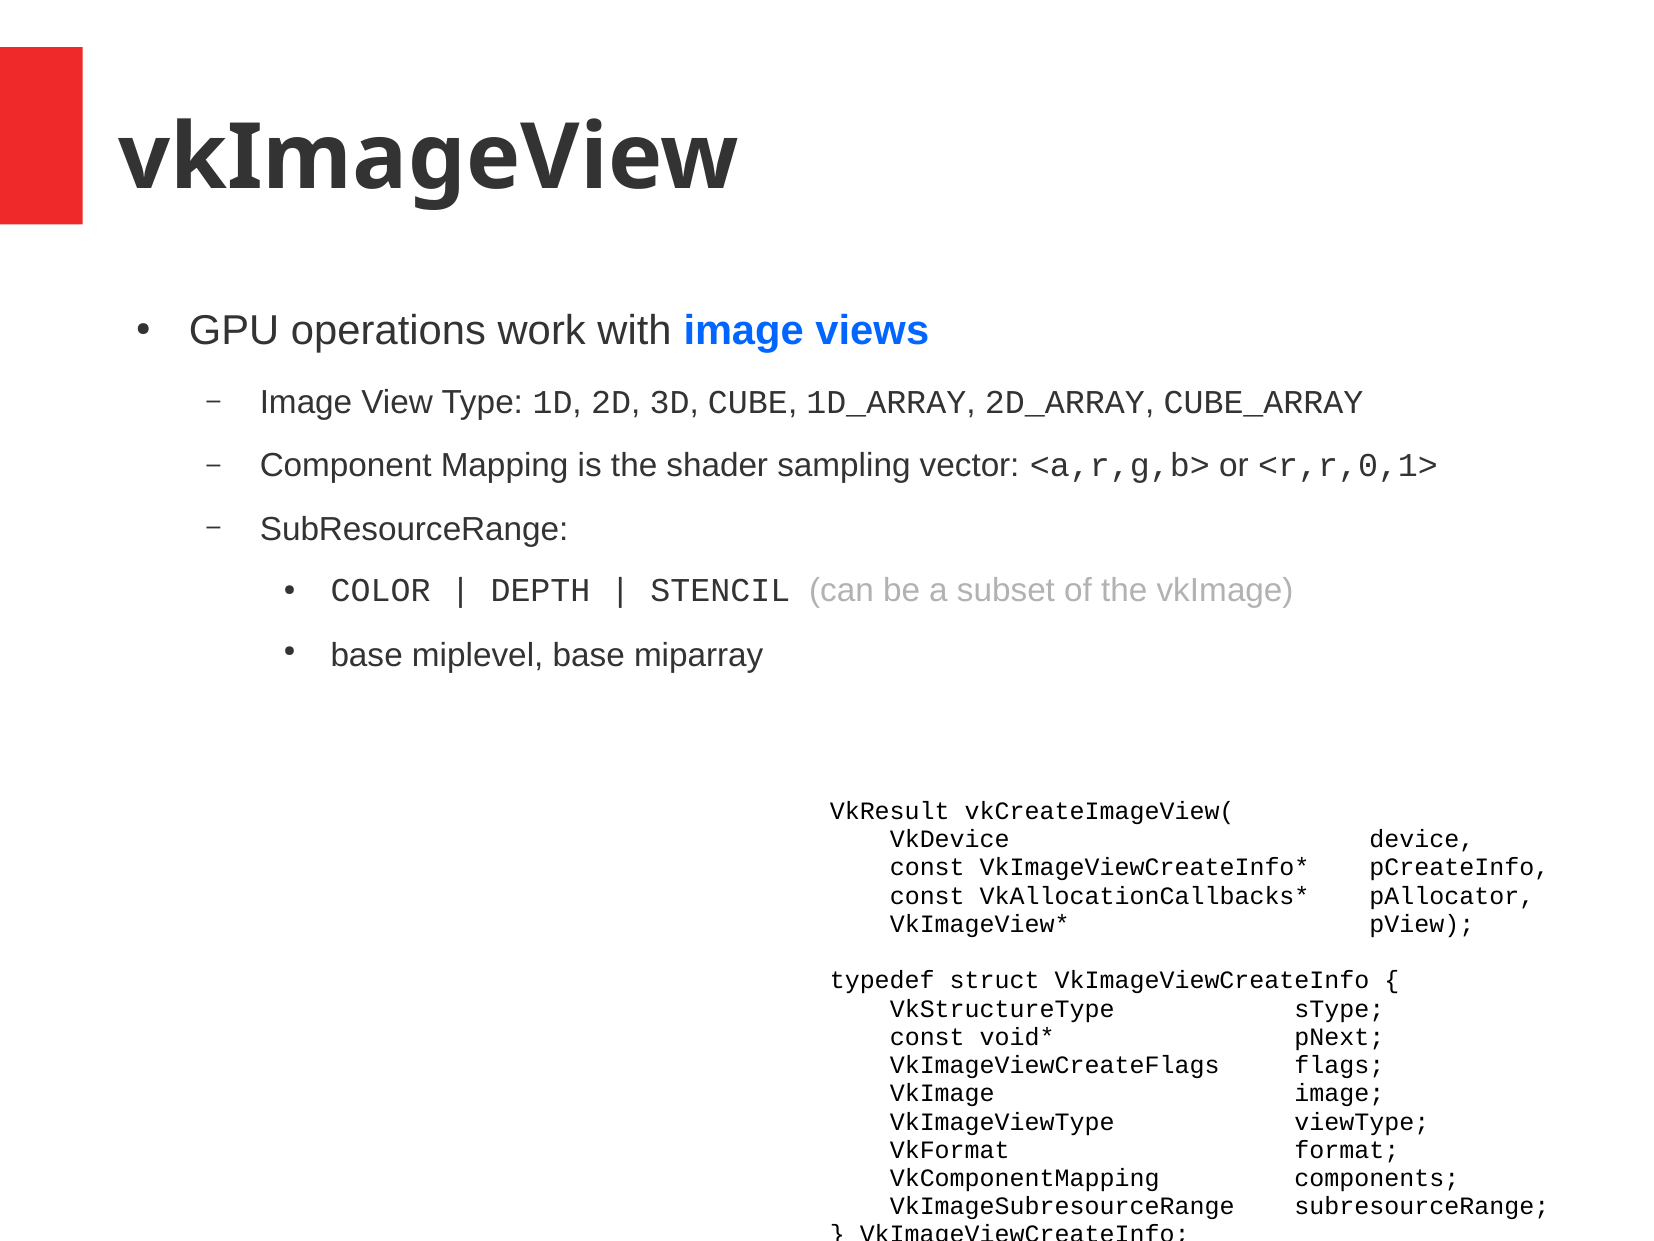

# vkImageView
GPU operations work with image views
Image View Type: 1D, 2D, 3D, CUBE, 1D_ARRAY, 2D_ARRAY, CUBE_ARRAY
Component Mapping is the shader sampling vector: <a,r,g,b> or <r,r,0,1>
SubResourceRange:
COLOR | DEPTH | STENCIL (can be a subset of the vkImage)
base miplevel, base miparray
VkResult vkCreateImageView(
 VkDevice device,
 const VkImageViewCreateInfo* pCreateInfo,
 const VkAllocationCallbacks* pAllocator,
 VkImageView* pView);
typedef struct VkImageViewCreateInfo {
 VkStructureType sType;
 const void* pNext;
 VkImageViewCreateFlags flags;
 VkImage image;
 VkImageViewType viewType;
 VkFormat format;
 VkComponentMapping components;
 VkImageSubresourceRange subresourceRange;
} VkImageViewCreateInfo;